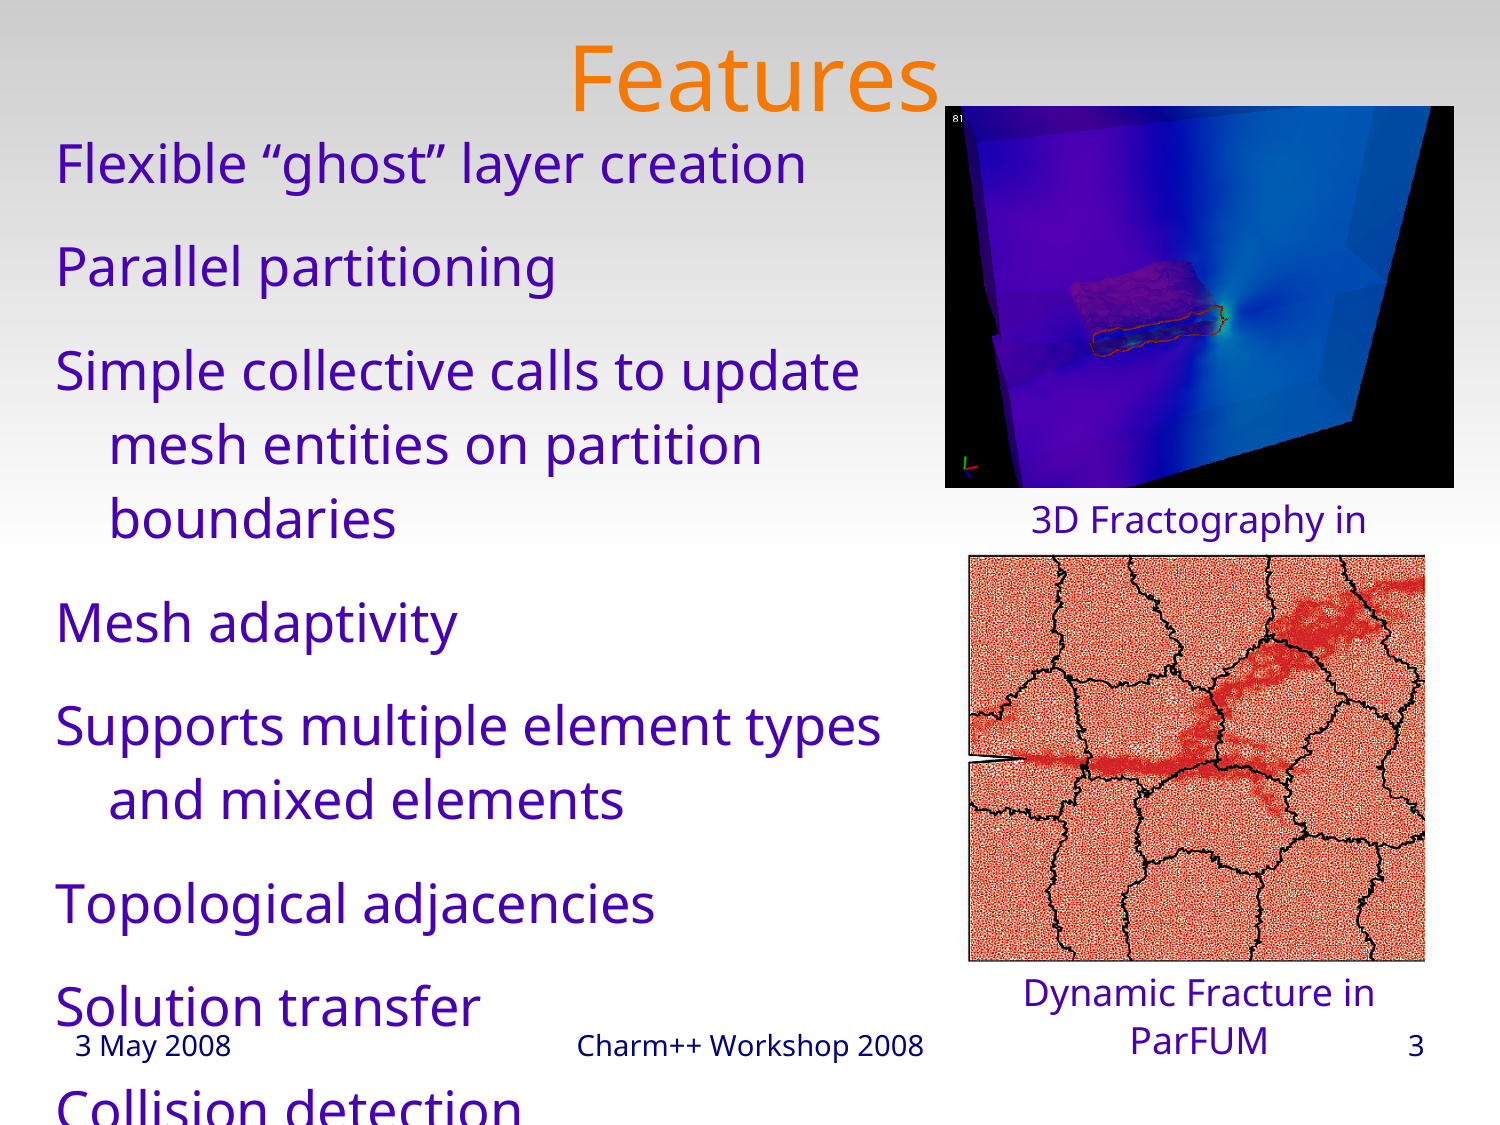

# Features
Flexible “ghost” layer creation
Parallel partitioning
Simple collective calls to update mesh entities on partition boundaries
Mesh adaptivity
Supports multiple element types and mixed elements
Topological adjacencies
Solution transfer
Collision detection
3D Fractography in ParFUM
Dynamic Fracture in ParFUM
3 May 2008
Charm++ Workshop 2008
3